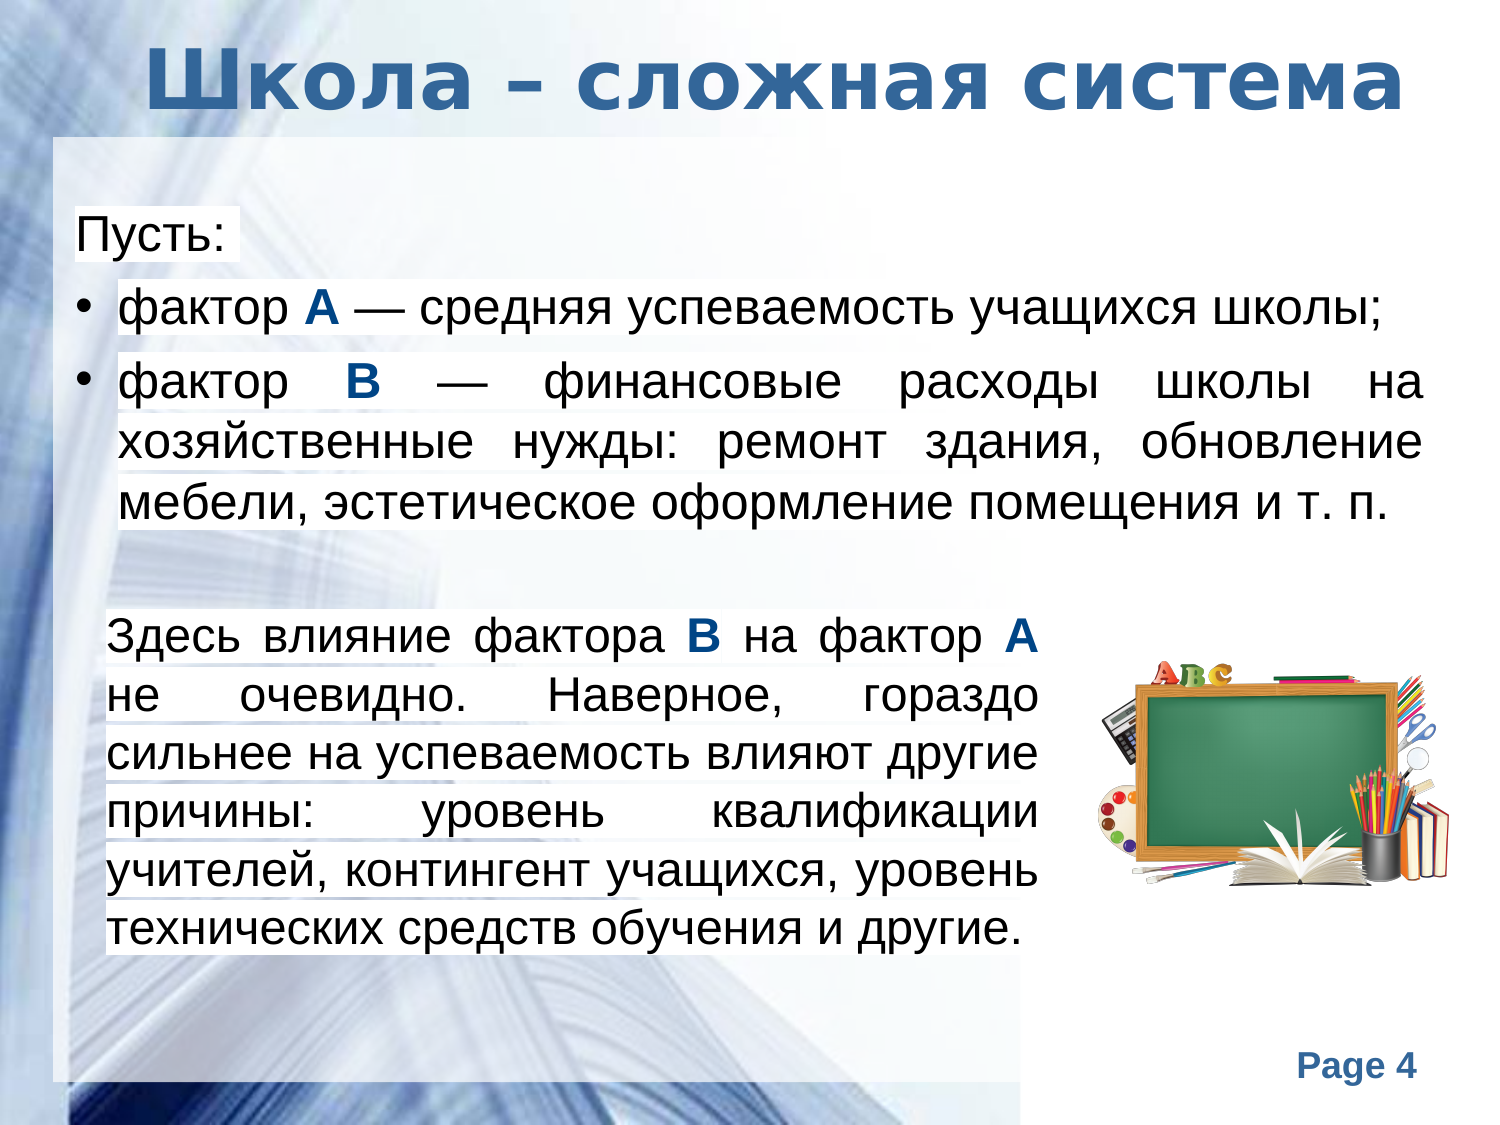

Школа – сложная система
# Пусть:
фактор А — средняя успеваемость учащихся школы;
фактор В — финансовые расходы школы на хозяйственные нужды: ремонт здания, обновление мебели, эстетическое оформление помещения и т. п.
Здесь влияние фактора В на фактор А не очевидно. Наверное, гораздо сильнее на успеваемость влияют другие причины: уровень квалификации учителей, контингент учащихся, уровень технических средств обучения и другие.